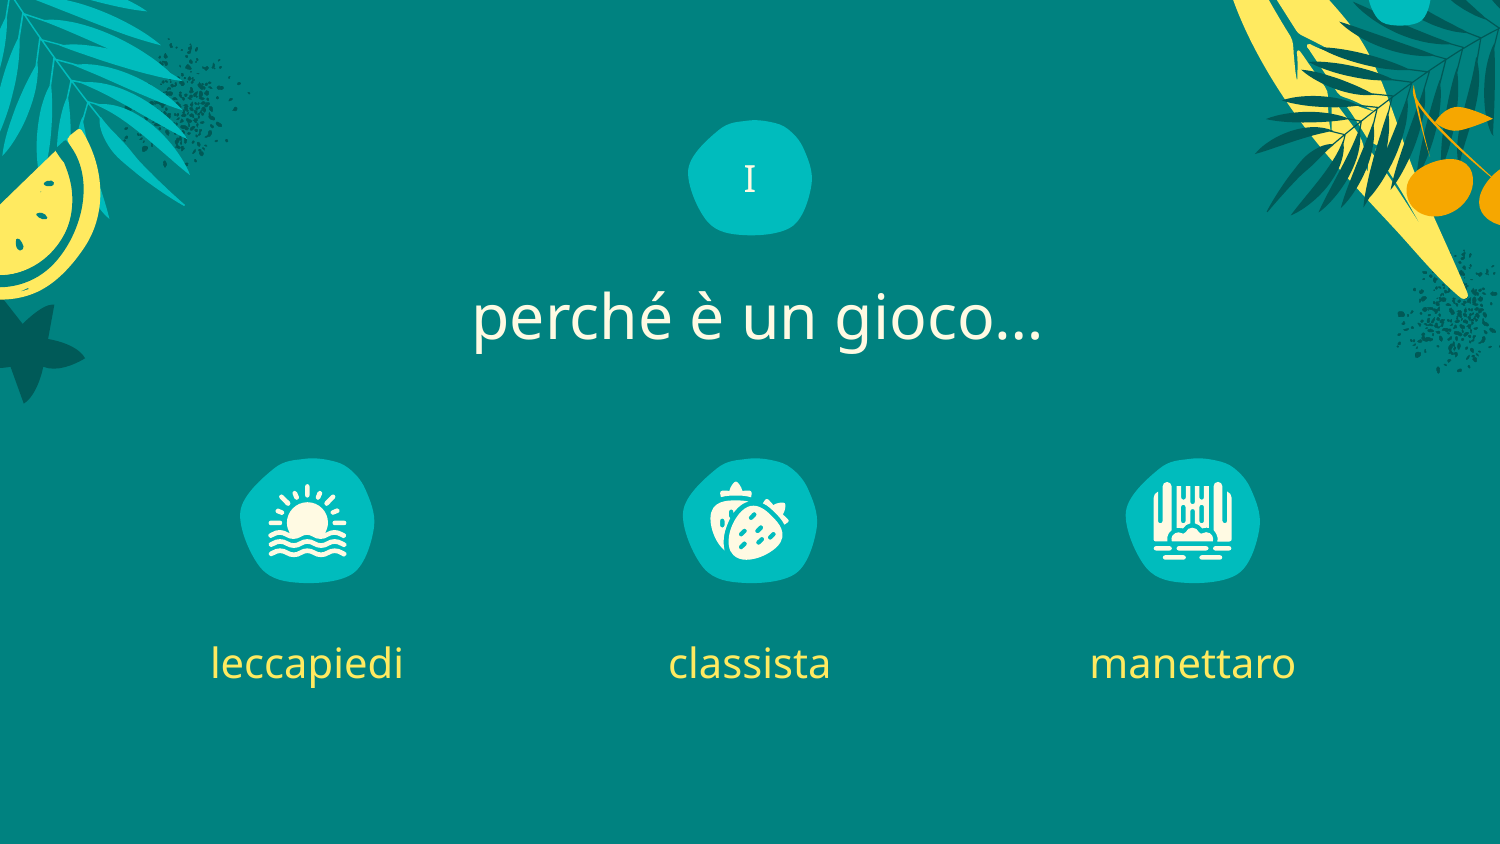

I
# perché è un gioco…
leccapiedi
classista
manettaro